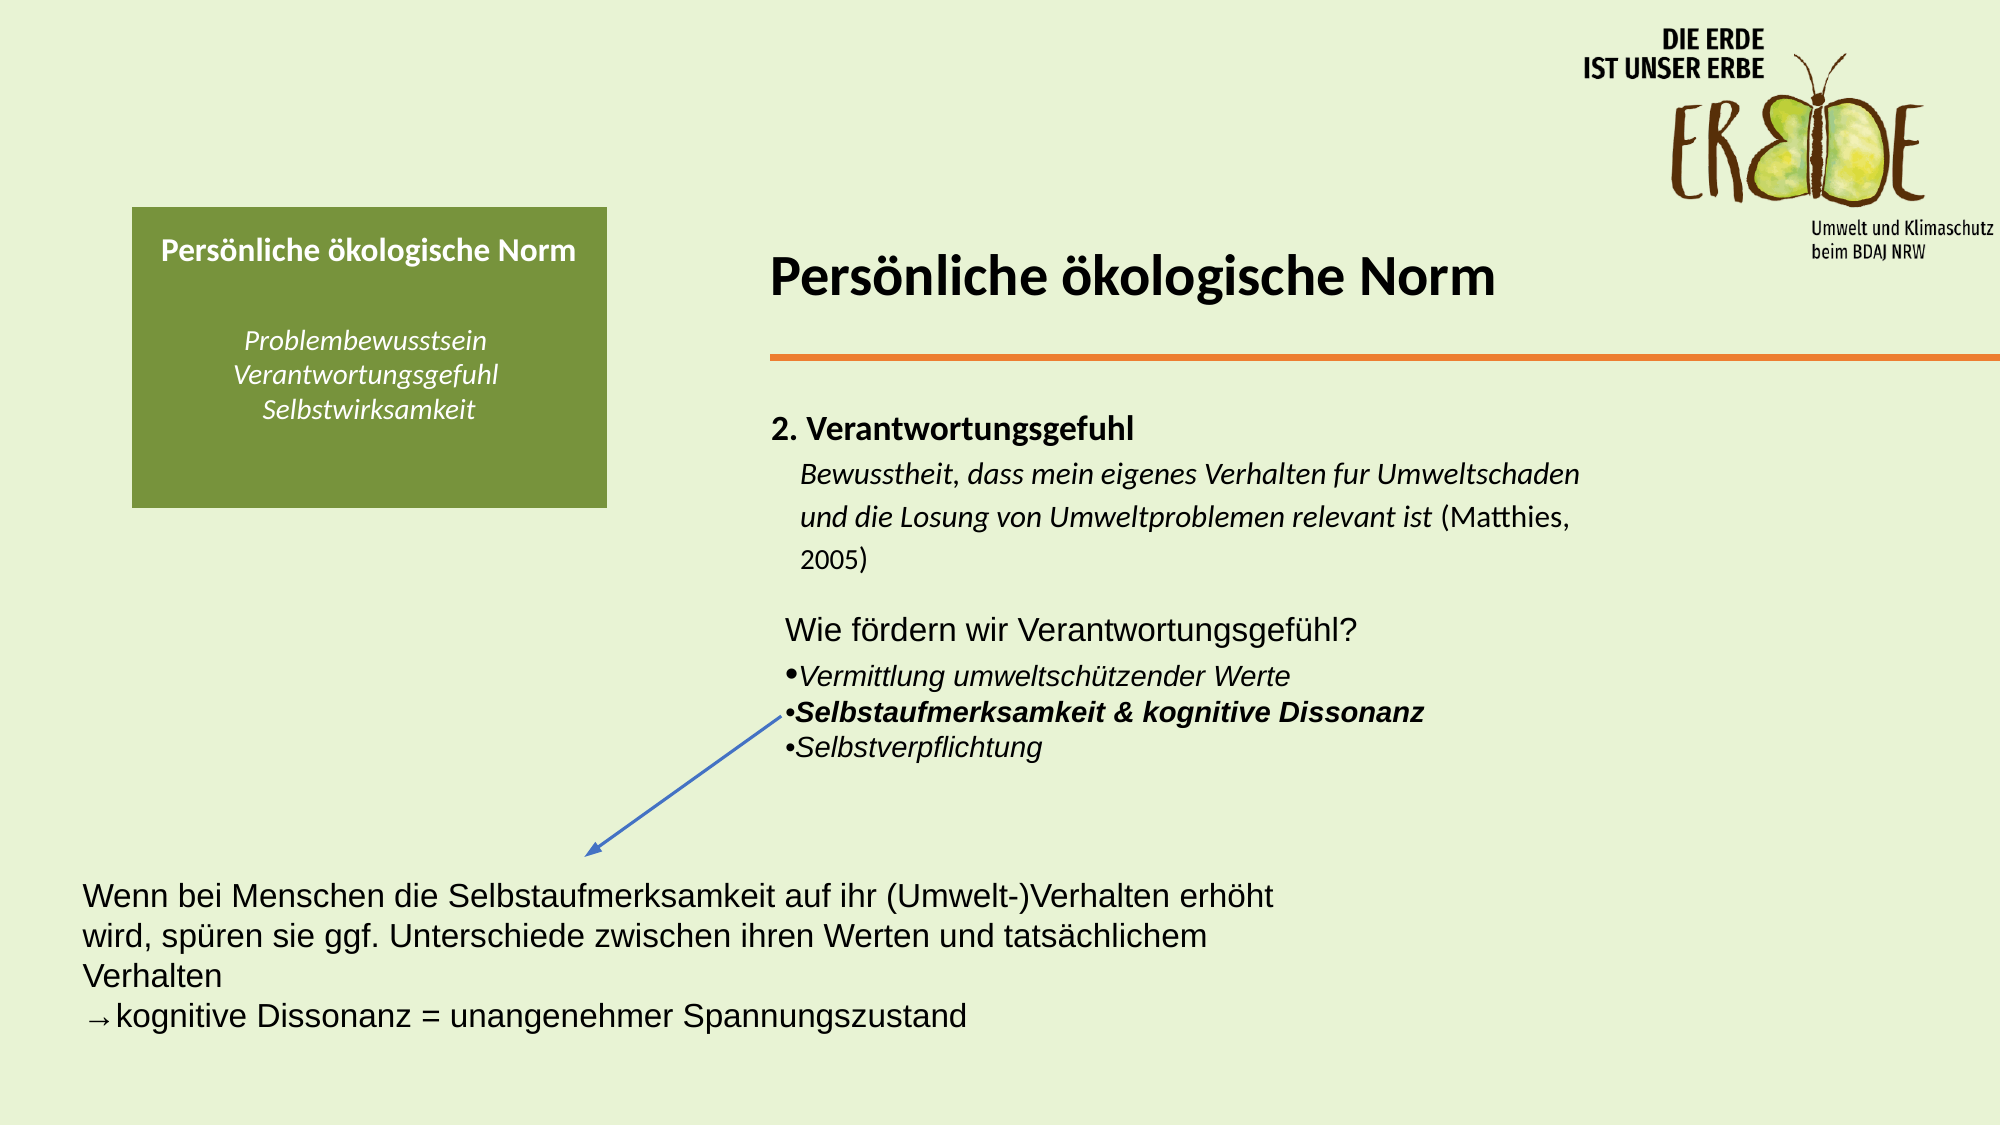

Persönliche ökologische Norm
Problembewusstsein
Verantwortungsgefuhl
Selbstwirksamkeit
Persönliche ökologische Norm
2. Verantwortungsgefuhl
Bewusstheit, dass mein eigenes Verhalten fur Umweltschaden und die Losung von Umweltproblemen relevant ist (Matthies, 2005)
Wie fördern wir Verantwortungsgefühl?
•Vermittlung umweltschützender Werte
•Selbstaufmerksamkeit & kognitive Dissonanz
•Selbstverpflichtung
Wenn bei Menschen die Selbstaufmerksamkeit auf ihr (Umwelt-)Verhalten erhöht wird, spüren sie ggf. Unterschiede zwischen ihren Werten und tatsächlichem Verhalten
→kognitive Dissonanz = unangenehmer Spannungszustand